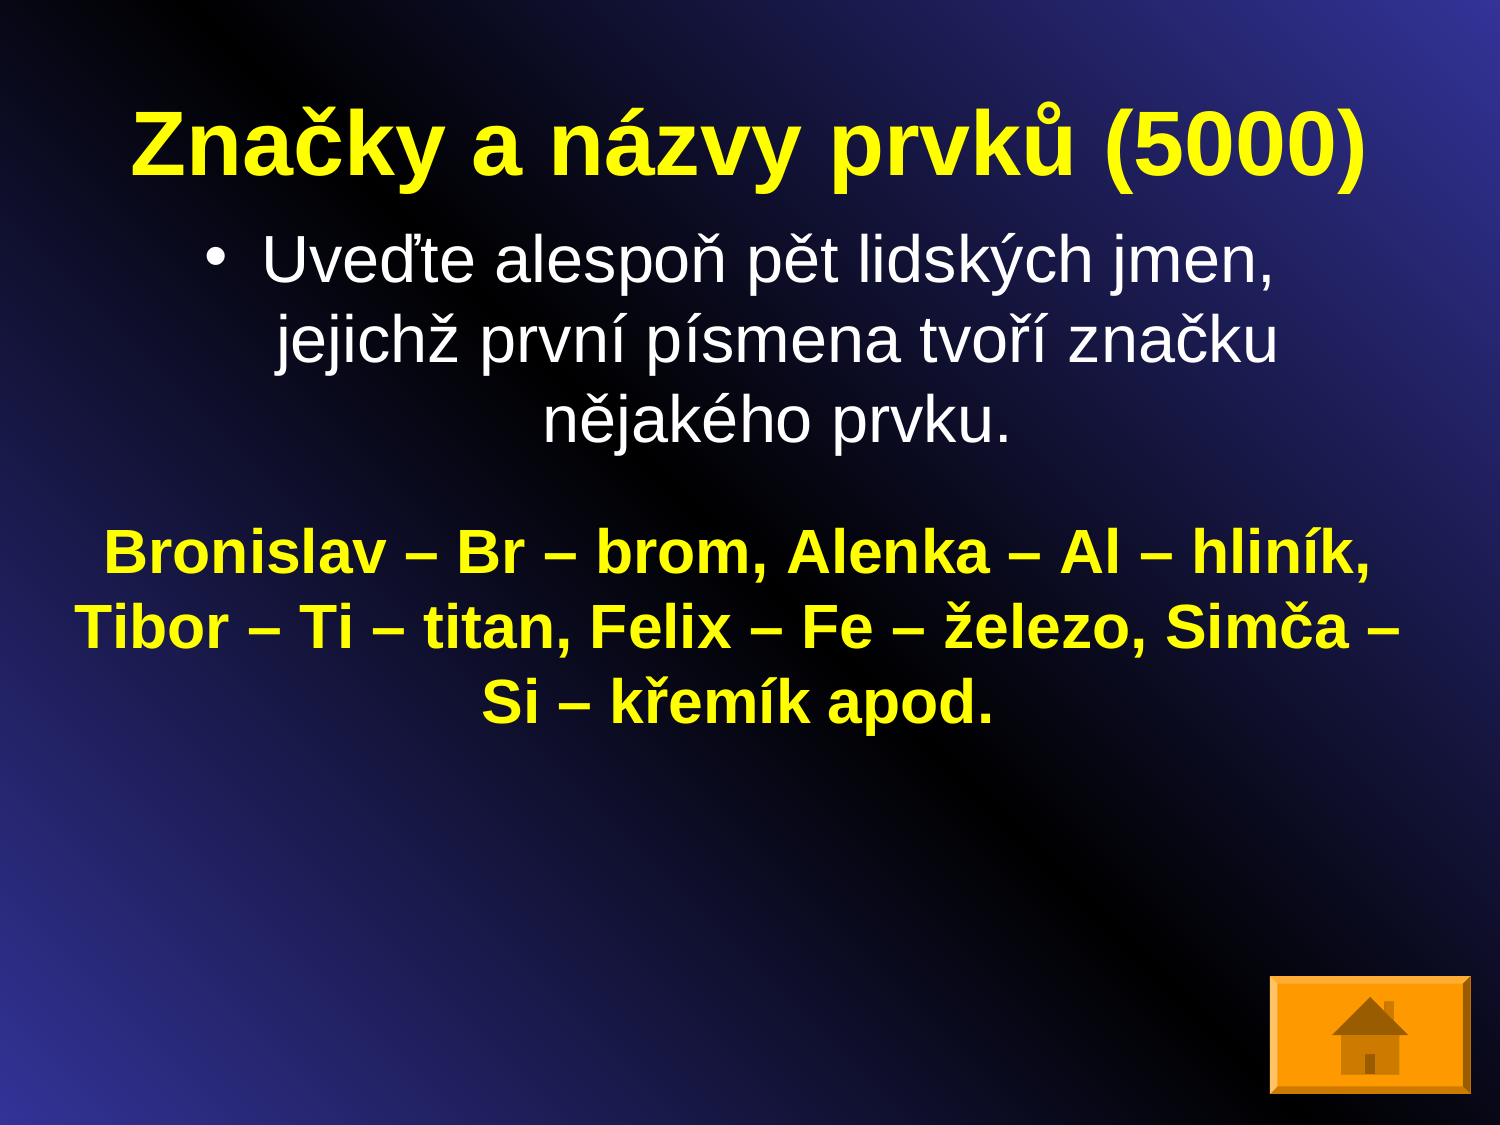

# Značky a názvy prvků (5000)
Uveďte alespoň pět lidských jmen,
jejichž první písmena tvoří značku nějakého prvku.
Bronislav – Br – brom, Alenka – Al – hliník, Tibor – Ti – titan, Felix – Fe – železo, Simča – Si – křemík apod.